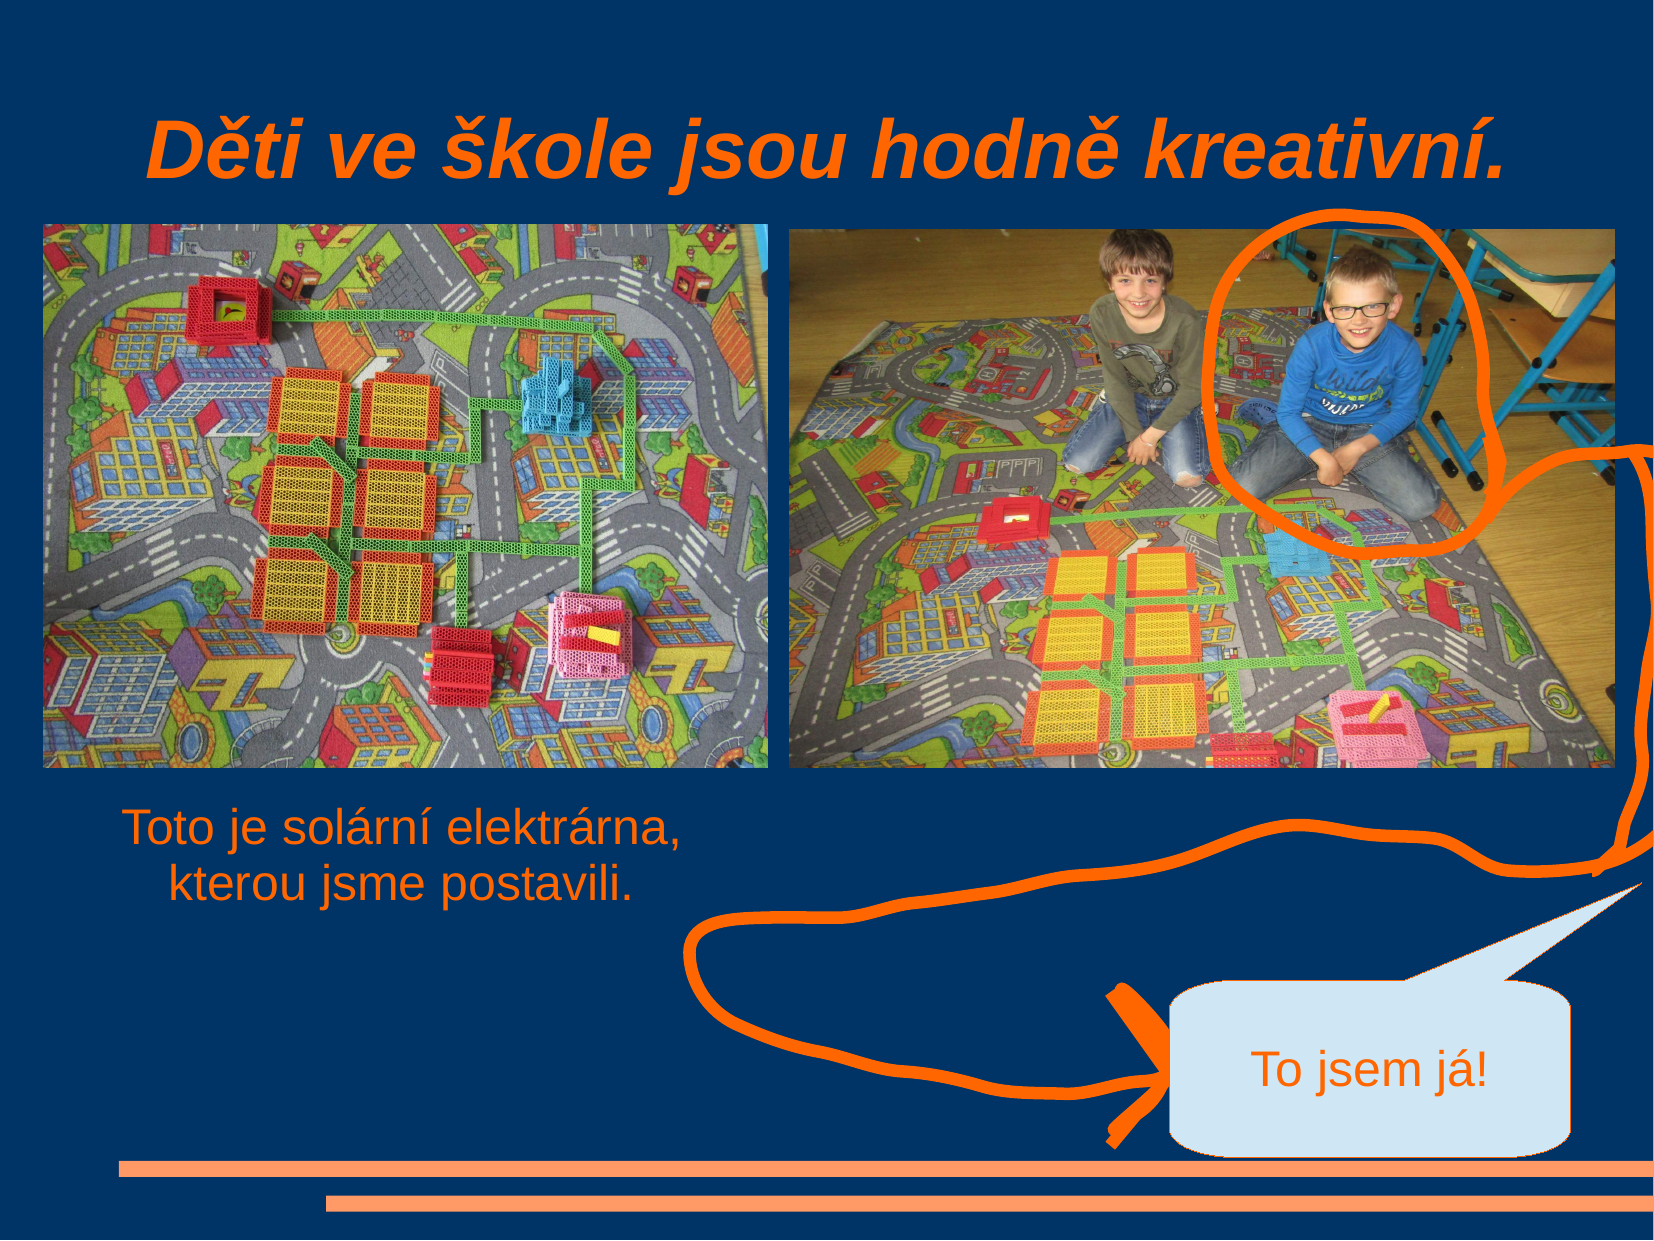

# Děti ve škole jsou hodně kreativní.
Toto je solární elektrárna,
kterou jsme postavili.
To jsem já!